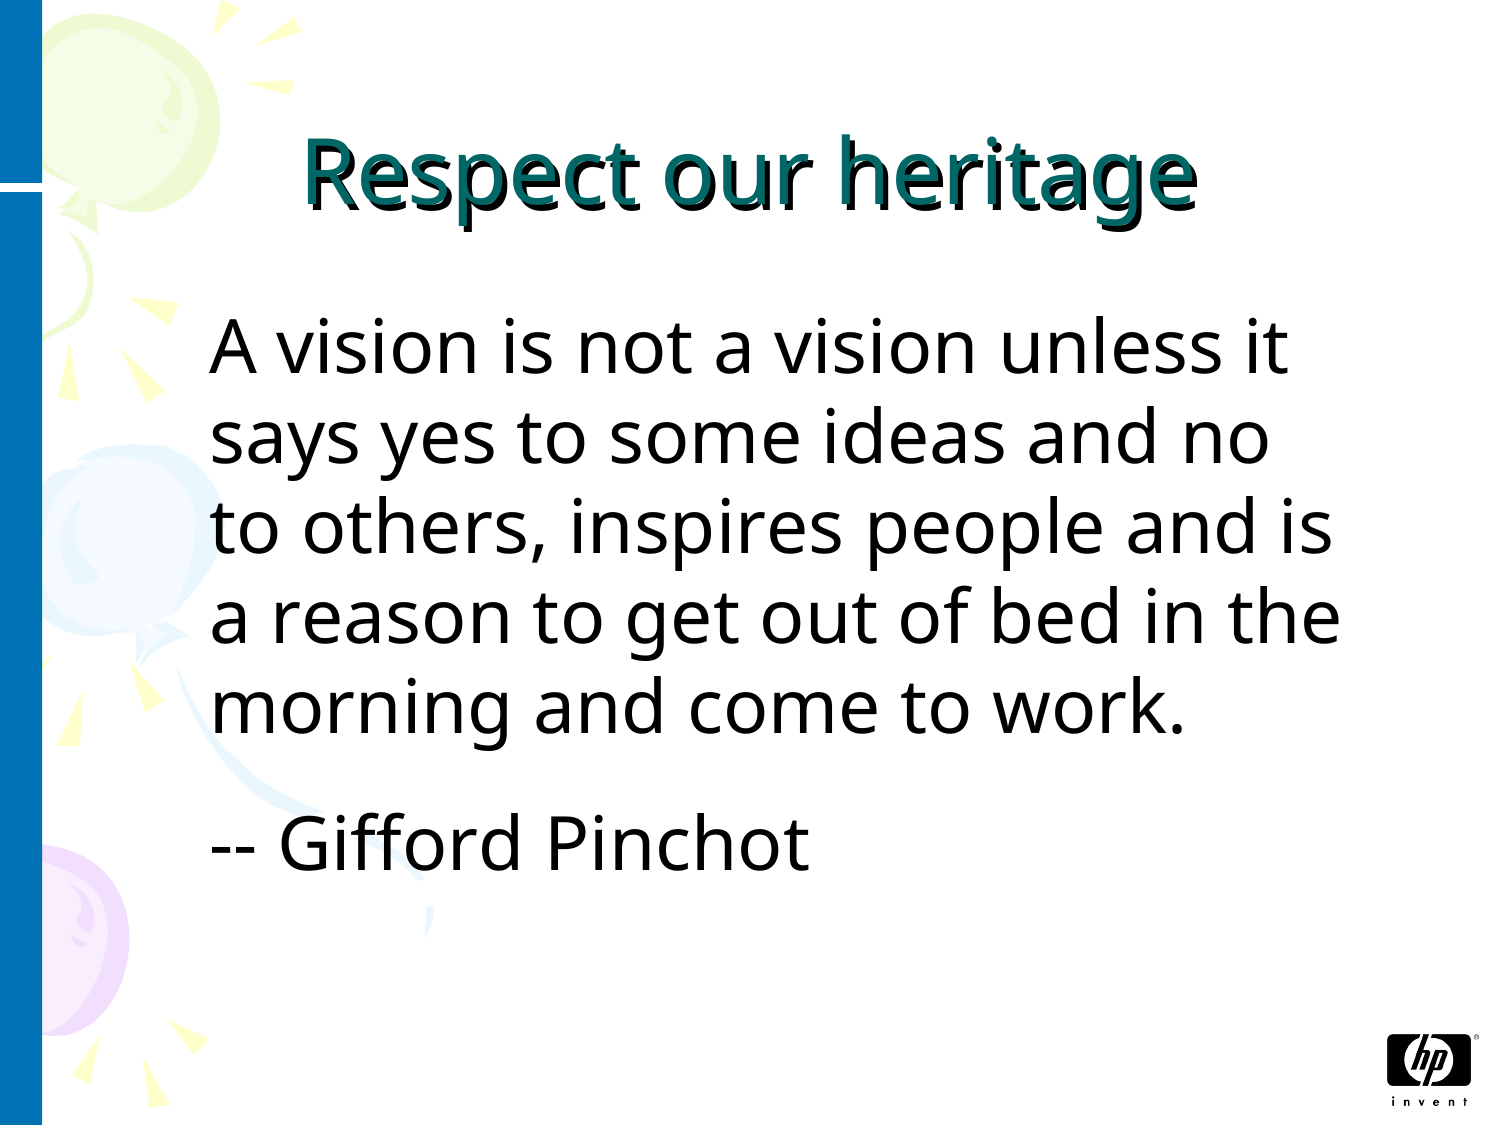

# Respect our heritage
A vision is not a vision unless it says yes to some ideas and no to others, inspires people and is a reason to get out of bed in the morning and come to work.
-- Gifford Pinchot